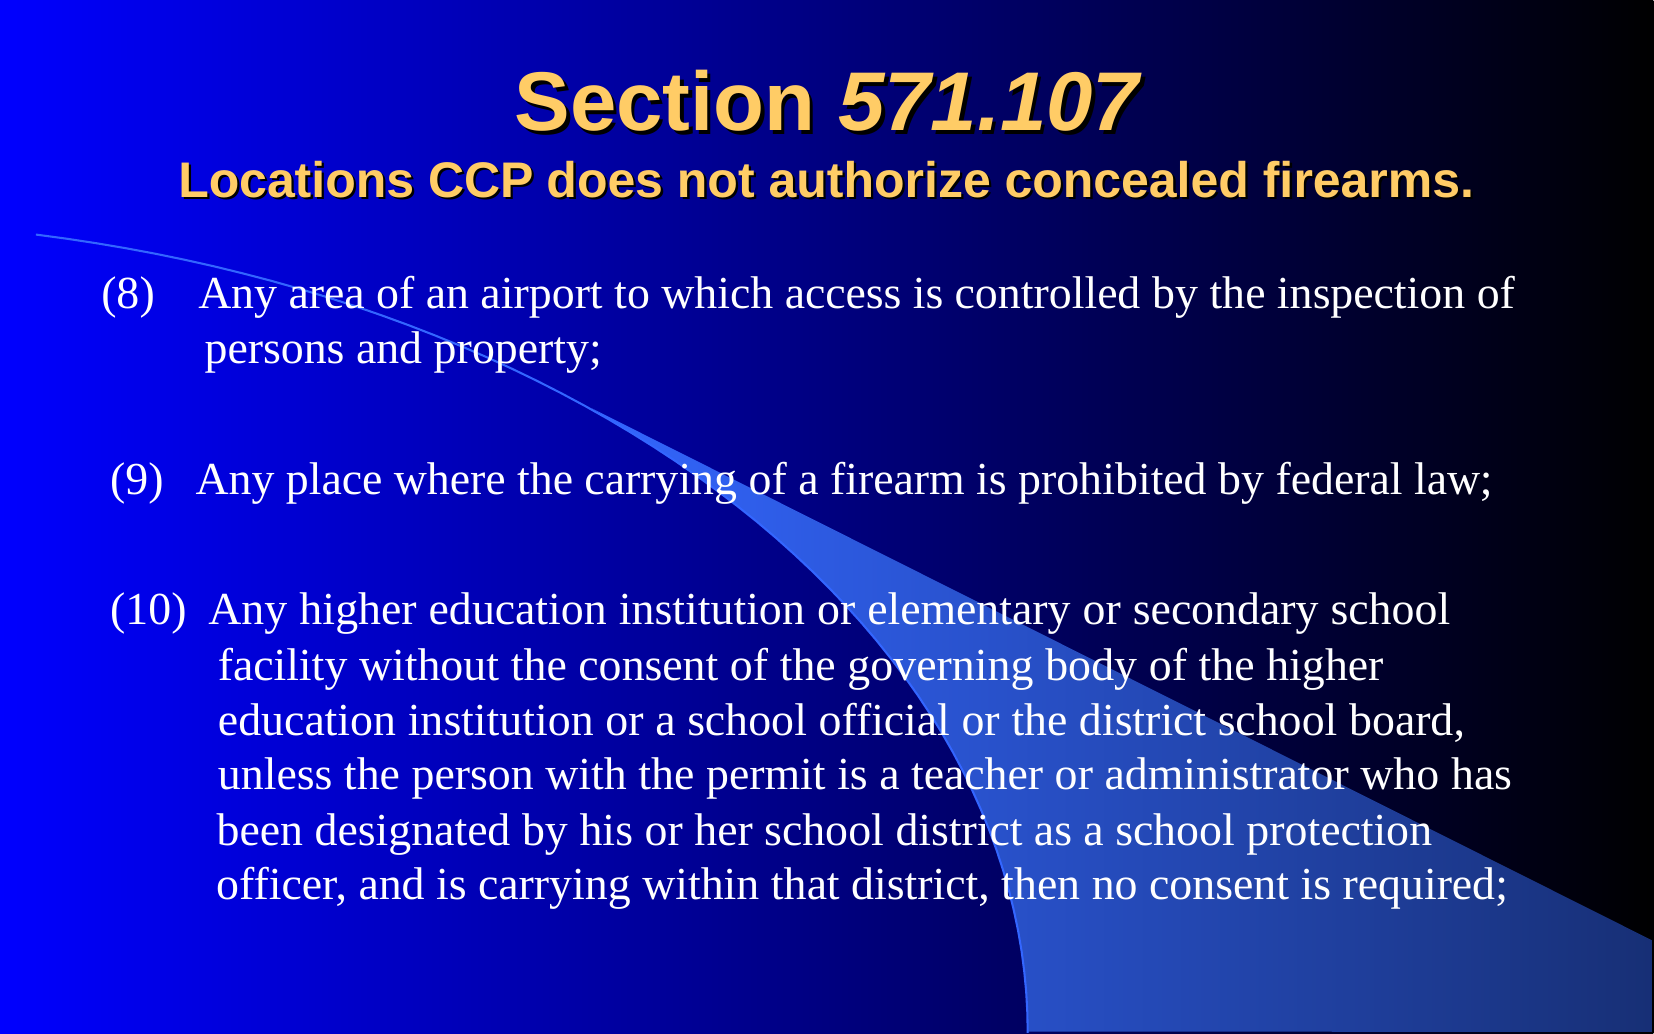

# Section 571.107 Locations CCP does not authorize concealed firearms.
 (8) Any area of an airport to which access is controlled by the inspection of persons and property;
(9) Any place where the carrying of a firearm is prohibited by federal law;
(10) Any higher education institution or elementary or secondary school facility without the consent of the governing body of the higher education institution or a school official or the district school board, unless the person with the permit is a teacher or administrator who has been designated by his or her school district as a school protection officer, and is carrying within that district, then no consent is required;